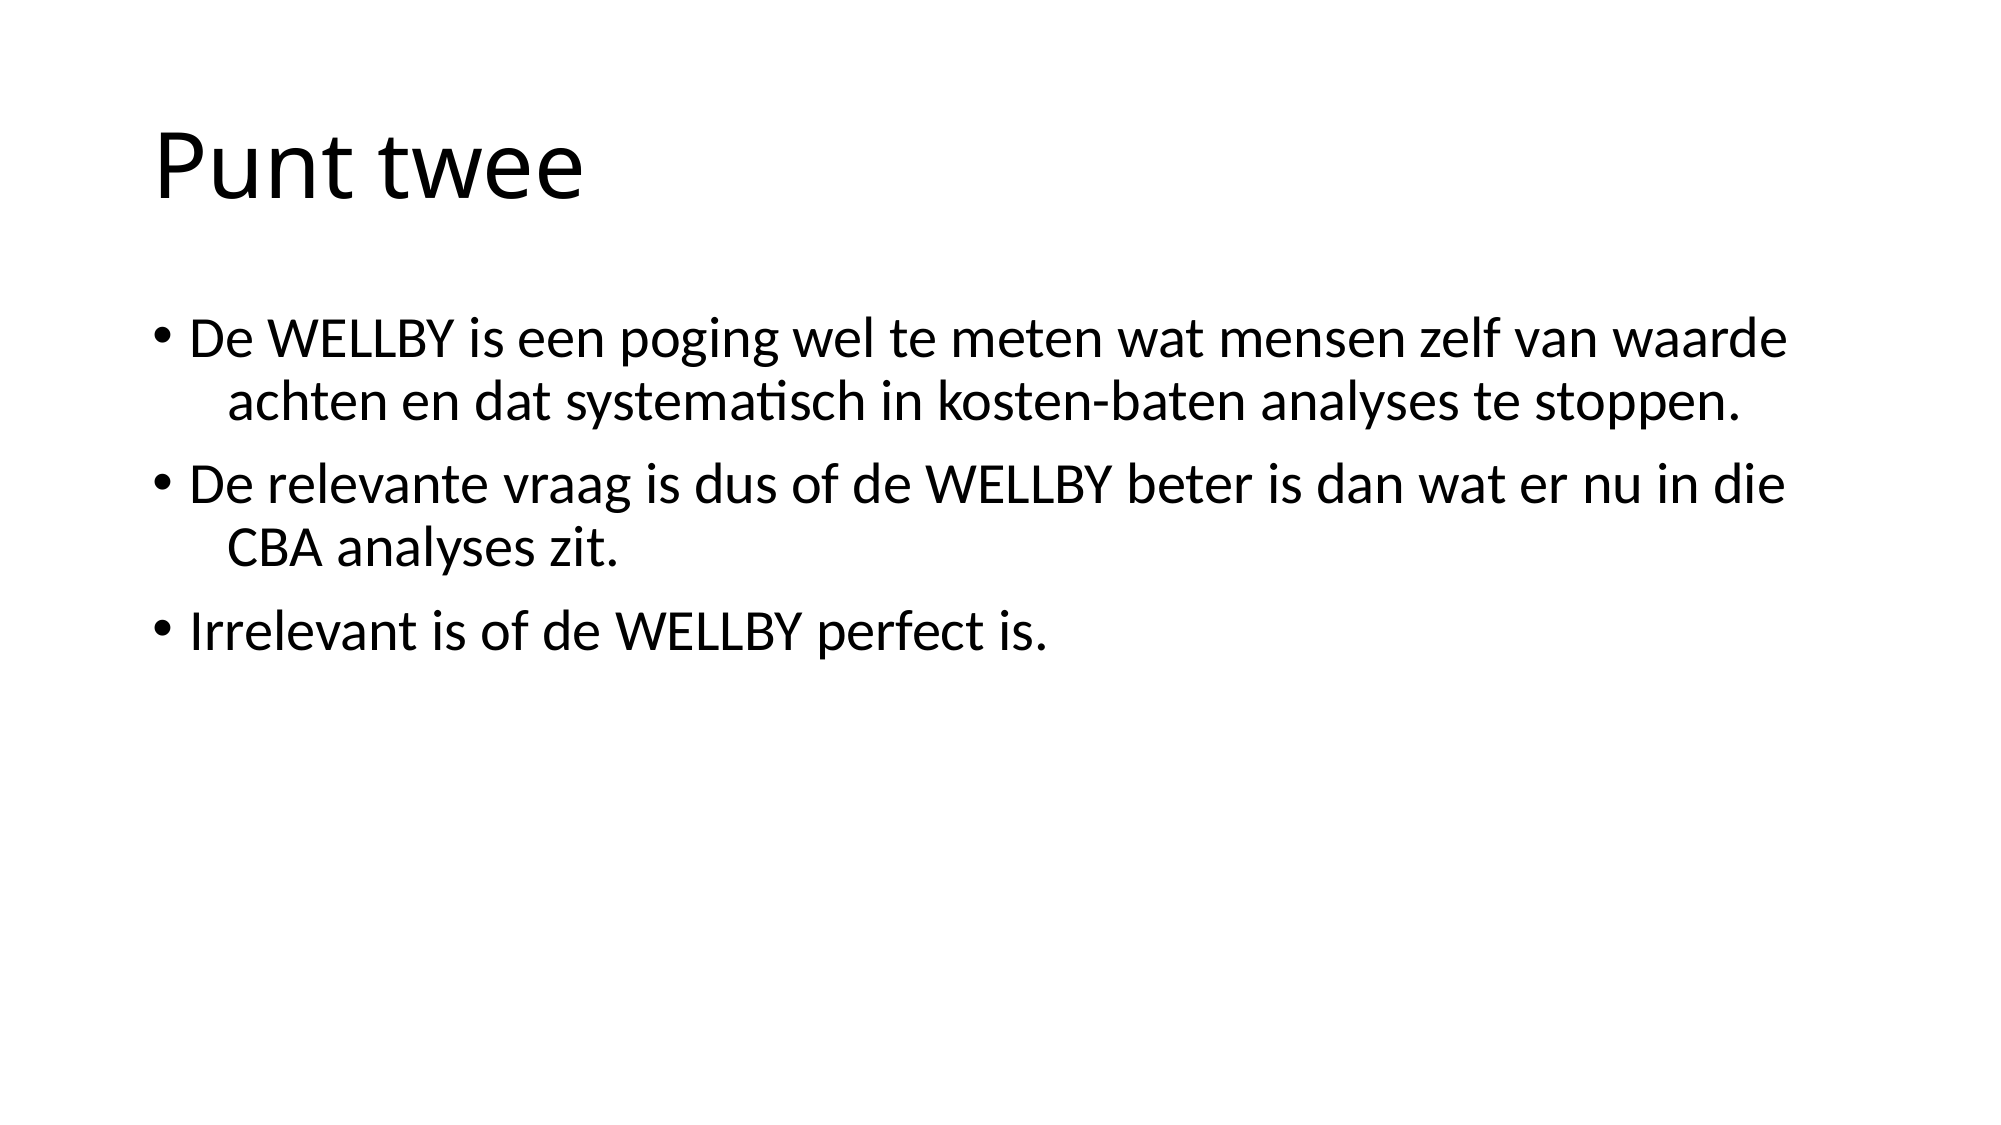

# Punt twee
De WELLBY is een poging wel te meten wat mensen zelf van waarde achten en dat systematisch in kosten-baten analyses te stoppen.
De relevante vraag is dus of de WELLBY beter is dan wat er nu in die CBA analyses zit.
Irrelevant is of de WELLBY perfect is.